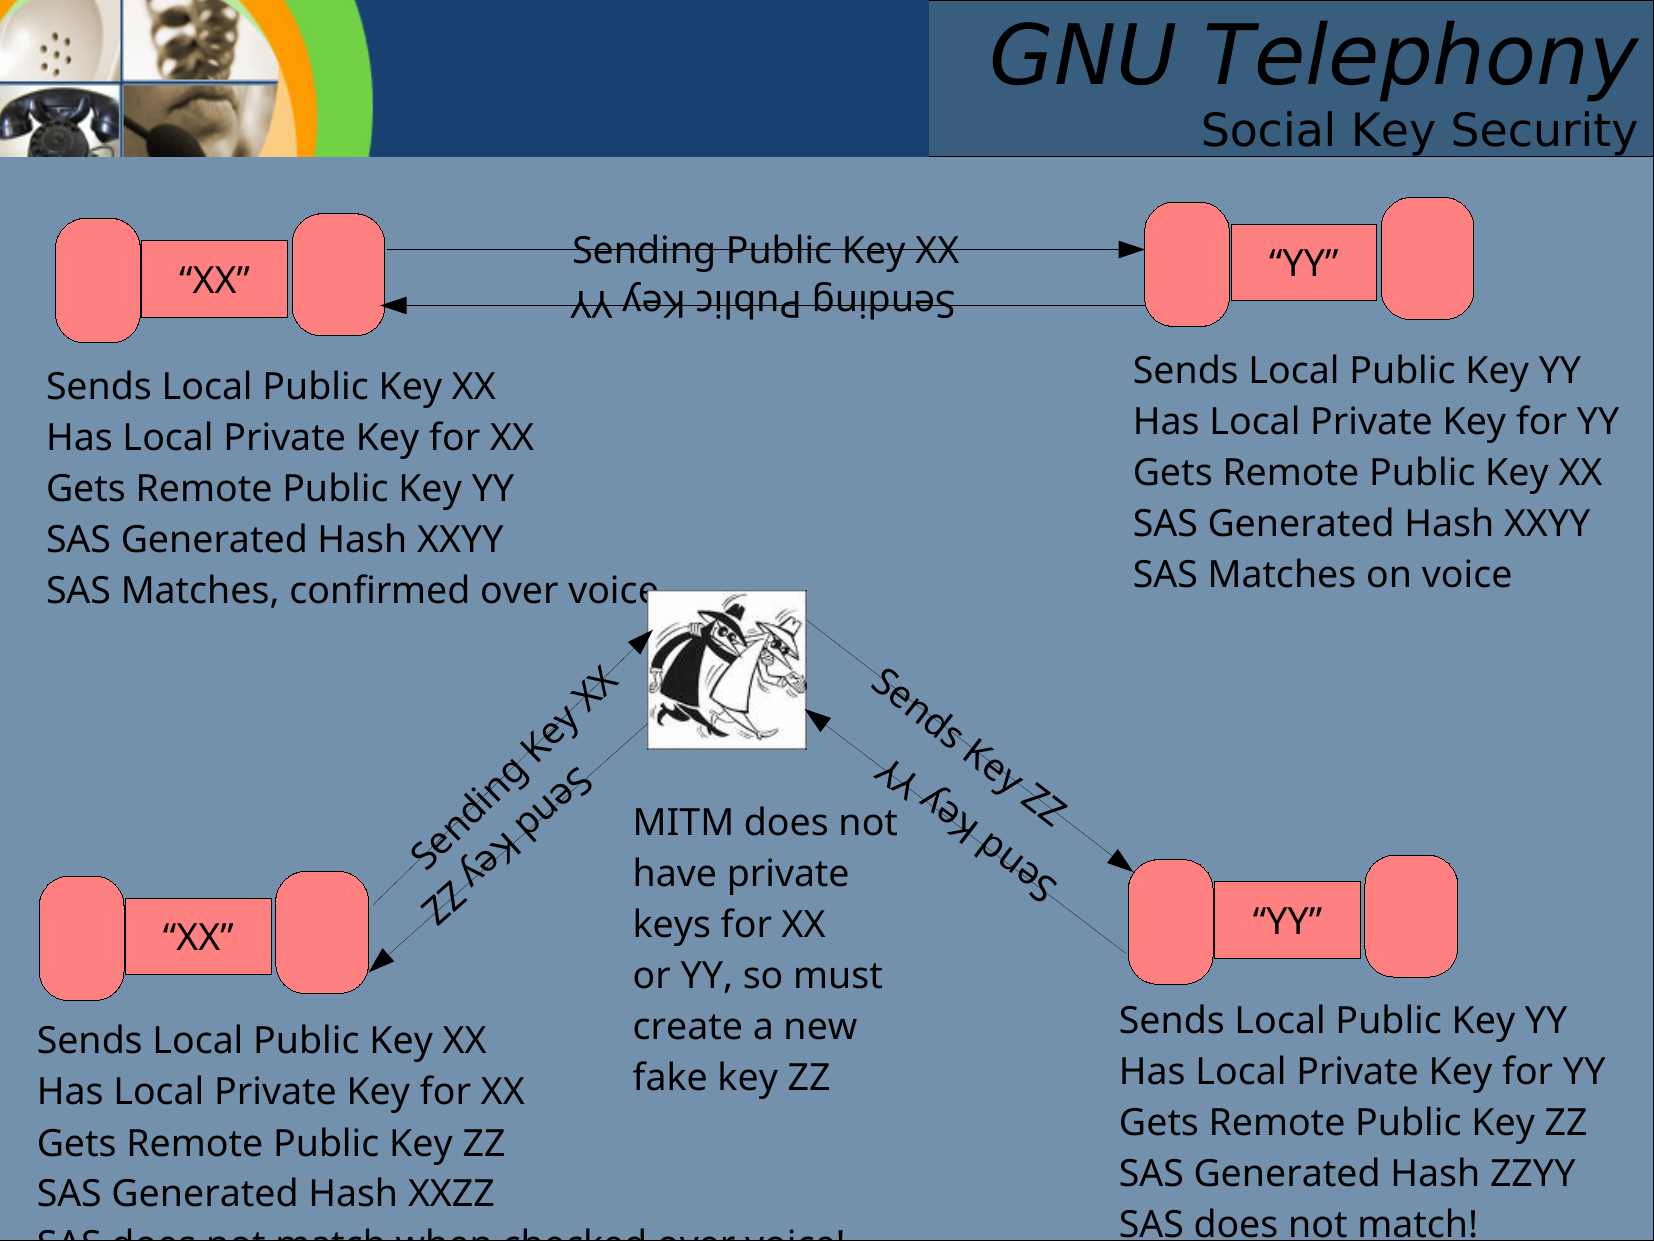

GNU Telephony
Social Key Security
“YY”
“XX”
Sending Public Key XX
Sending Public Key YY
Sends Local Public Key YY
Has Local Private Key for YY
Gets Remote Public Key XX
SAS Generated Hash XXYY
SAS Matches on voice
Sends Local Public Key XX
Has Local Private Key for XX
Gets Remote Public Key YY
SAS Generated Hash XXYY
SAS Matches, confirmed over voice
Sends Key ZZ
Sending Key XX
Send Key YY
Send Key ZZ
MITM does not
have private
keys for XX
or YY, so must
create a new
fake key ZZ
“YY”
“XX”
Sends Local Public Key YY
Has Local Private Key for YY
Gets Remote Public Key ZZ
SAS Generated Hash ZZYY
SAS does not match!
Sends Local Public Key XX
Has Local Private Key for XX
Gets Remote Public Key ZZ
SAS Generated Hash XXZZ
SAS does not match when checked over voice!